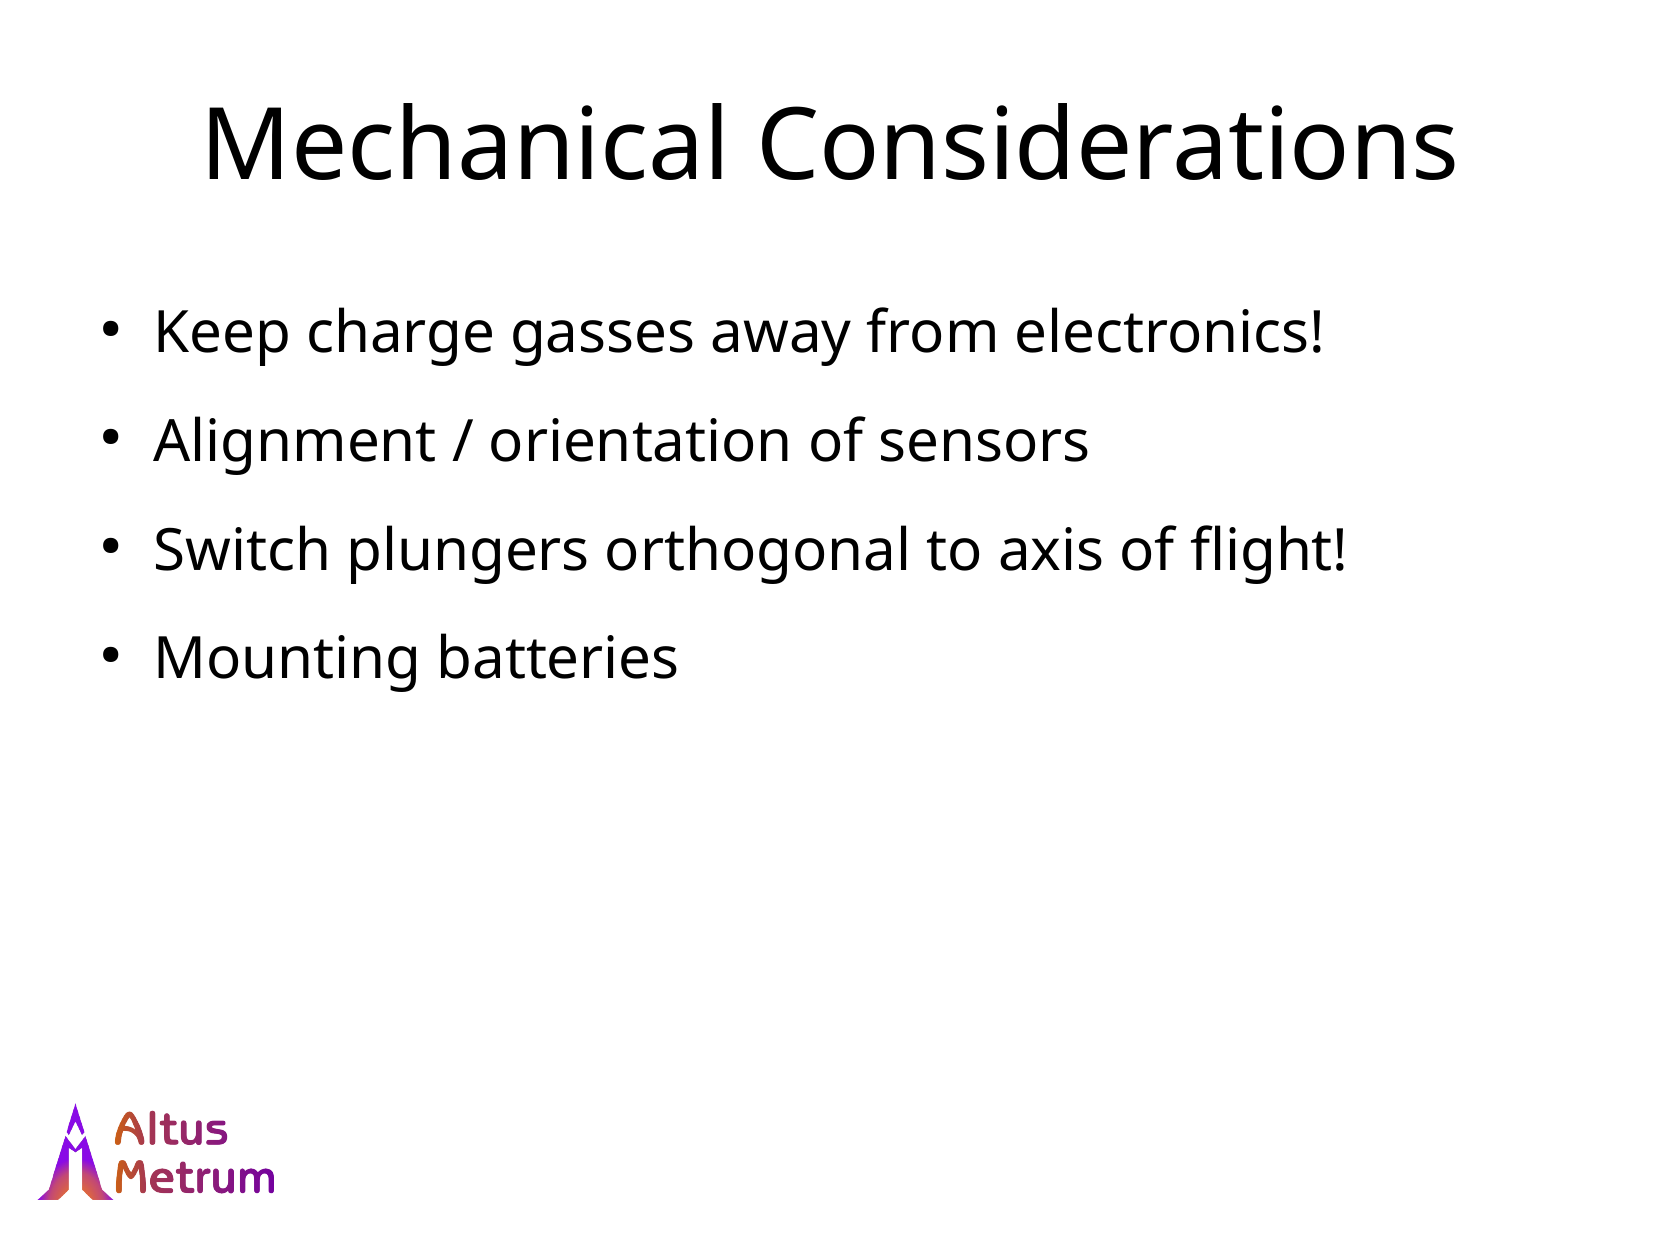

# Mechanical Considerations
Keep charge gasses away from electronics!
Alignment / orientation of sensors
Switch plungers orthogonal to axis of flight!
Mounting batteries